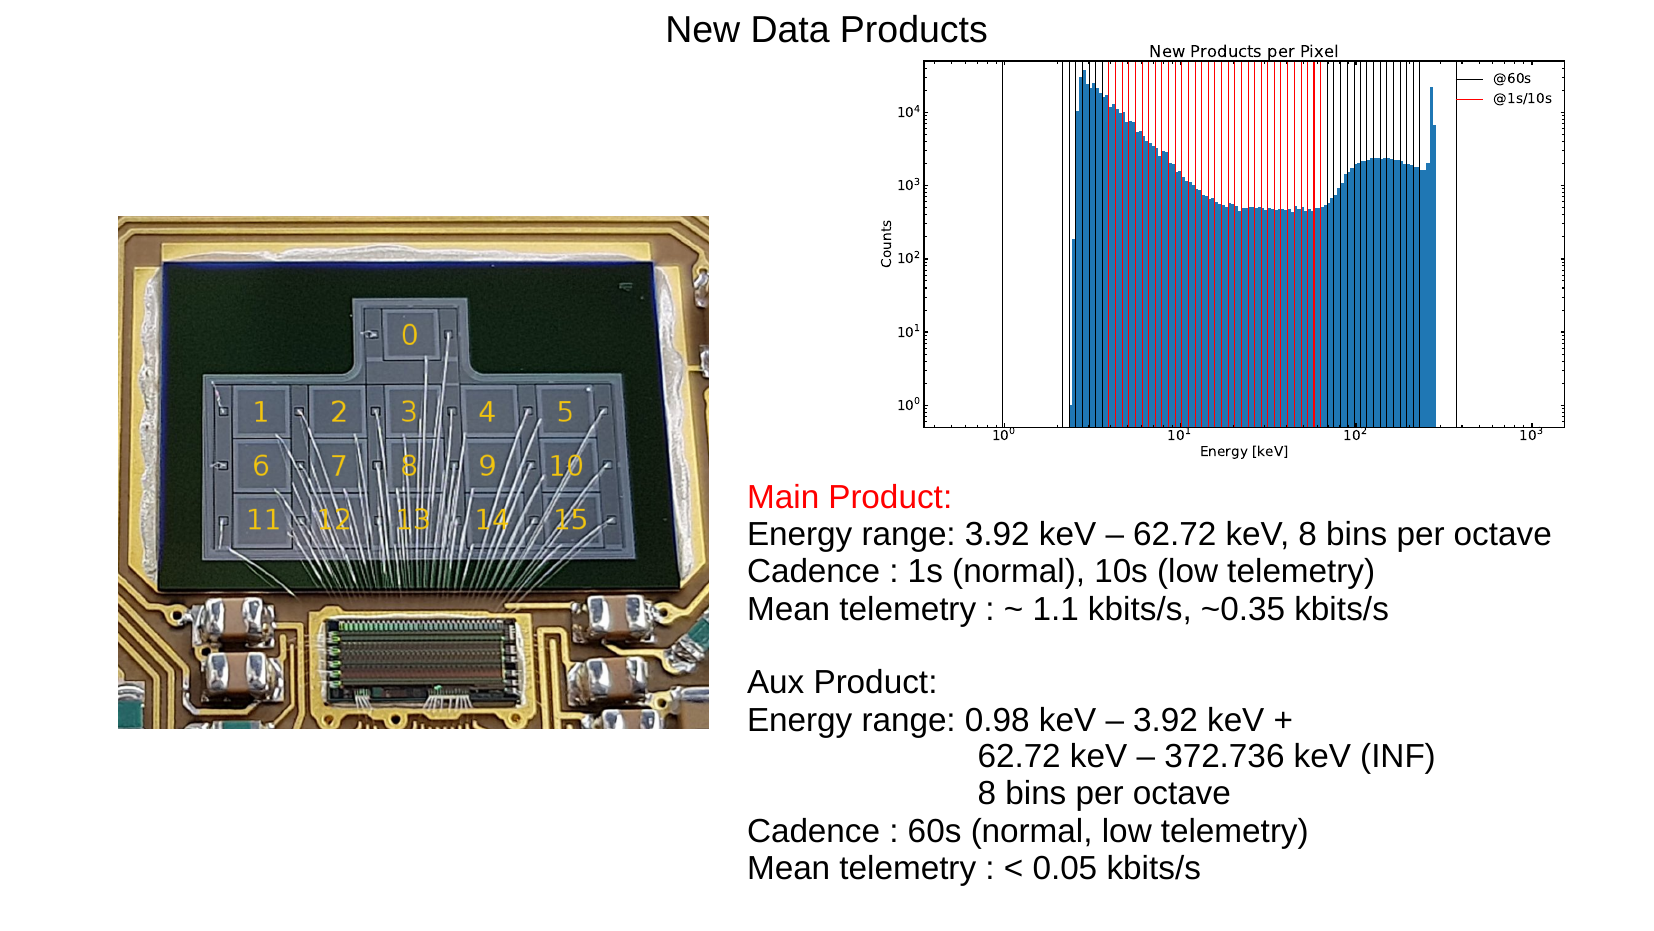

New Data Products
Main Product:
Energy range: 3.92 keV – 62.72 keV, 8 bins per octave
Cadence : 1s (normal), 10s (low telemetry)
Mean telemetry : ~ 1.1 kbits/s, ~0.35 kbits/s
Aux Product:
Energy range: 0.98 keV – 3.92 keV +
			 62.72 keV – 372.736 keV (INF)
			 8 bins per octave
Cadence : 60s (normal, low telemetry)
Mean telemetry : < 0.05 kbits/s